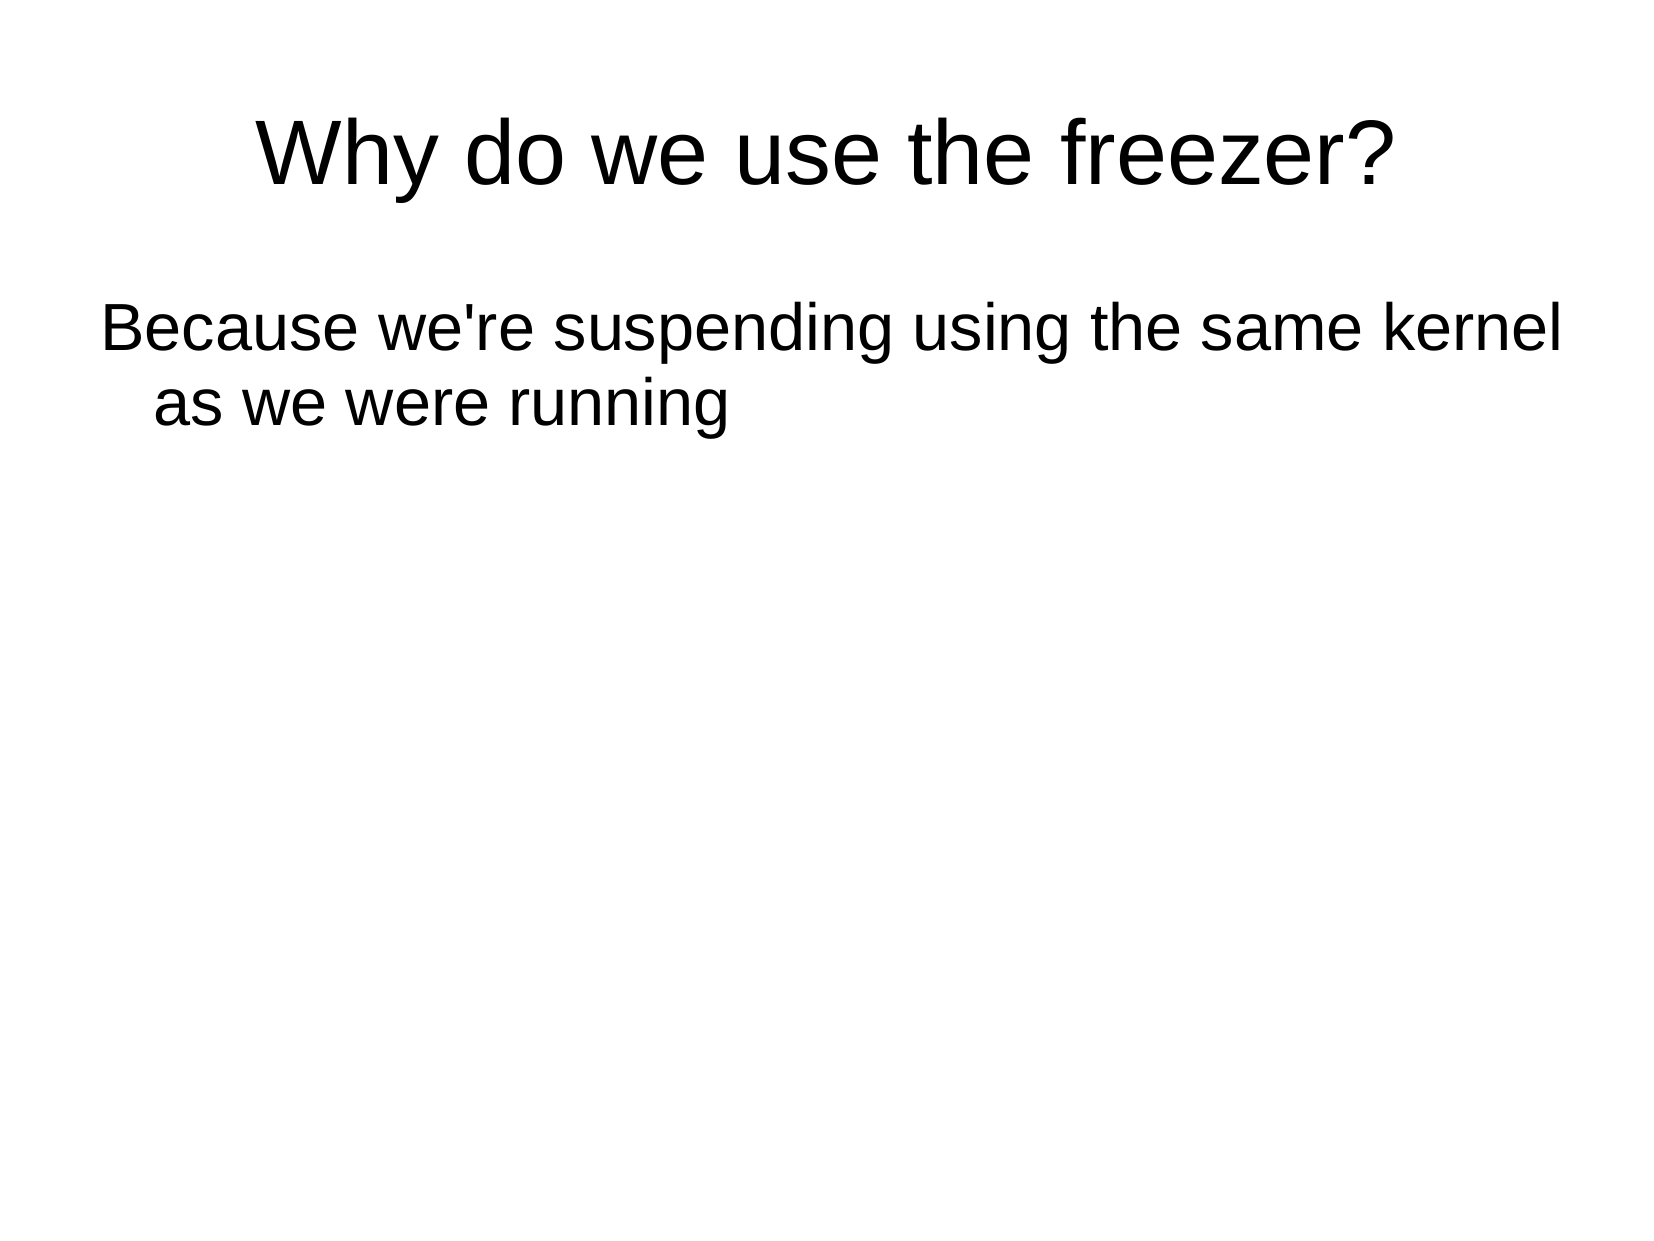

# Why do we use the freezer?
Because we're suspending using the same kernel as we were running